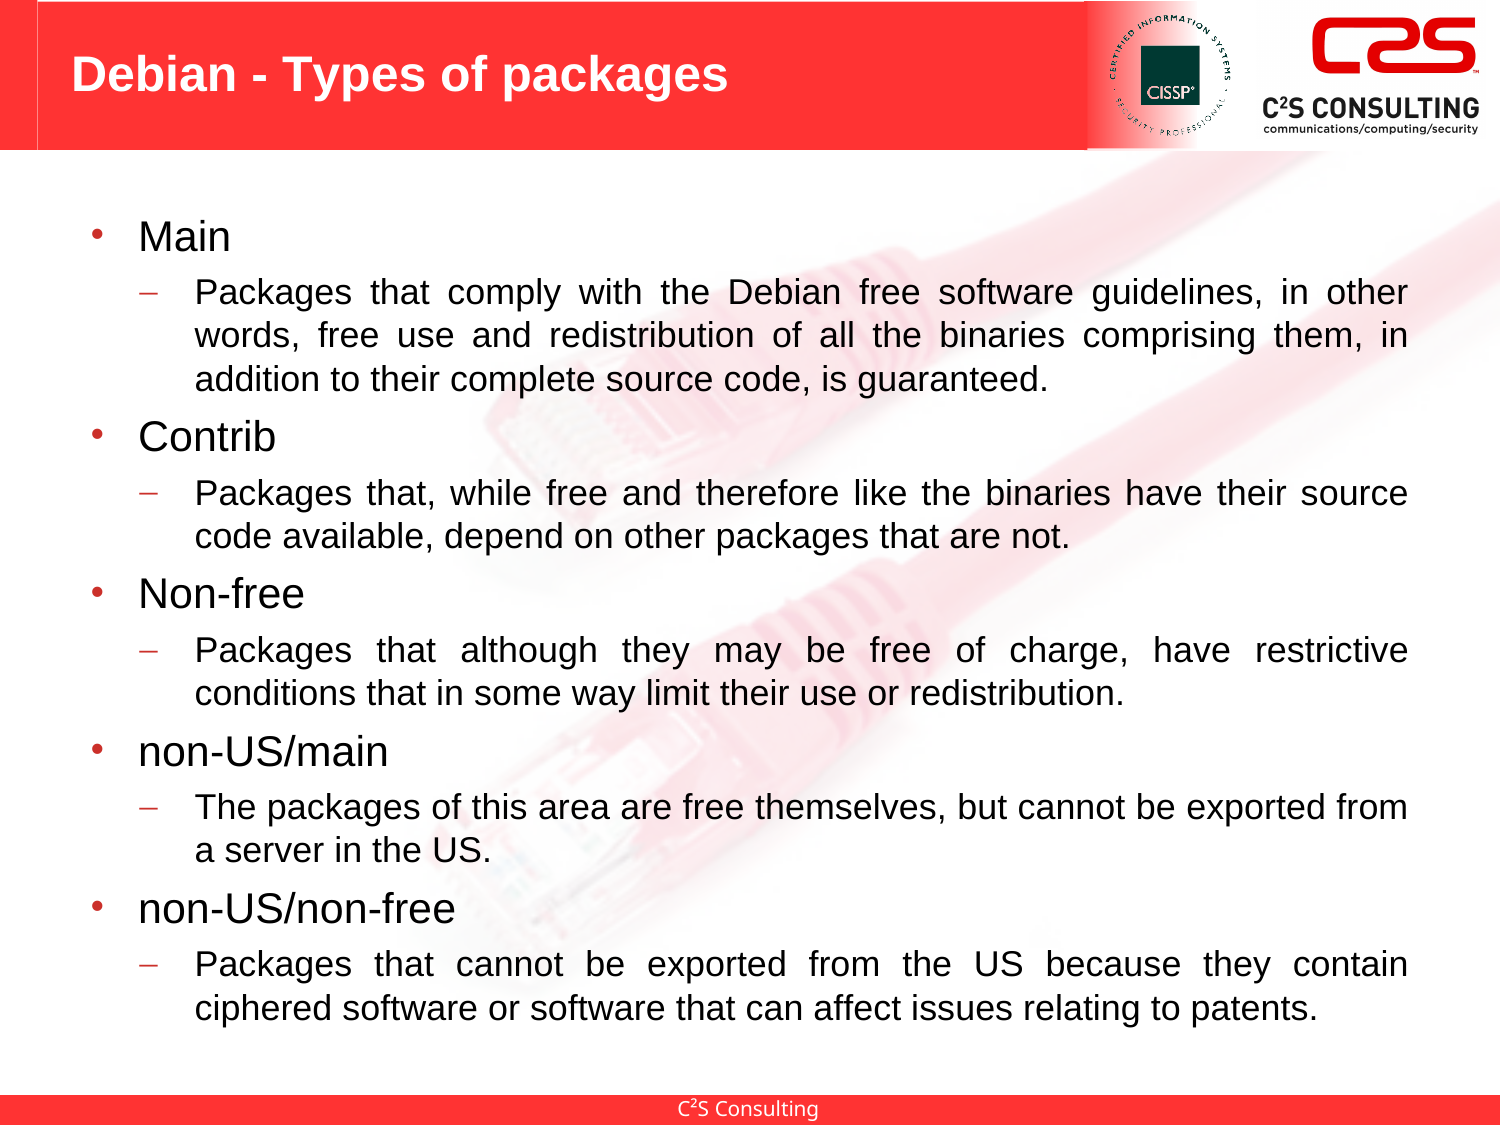

# Debian - Types of packages
Main
Packages that comply with the Debian free software guidelines, in other words, free use and redistribution of all the binaries comprising them, in addition to their complete source code, is guaranteed.
Contrib
Packages that, while free and therefore like the binaries have their source code available, depend on other packages that are not.
Non-free
Packages that although they may be free of charge, have restrictive conditions that in some way limit their use or redistribution.
non-US/main
The packages of this area are free themselves, but cannot be exported from a server in the US.
non-US/non-free
Packages that cannot be exported from the US because they contain ciphered software or software that can affect issues relating to patents.